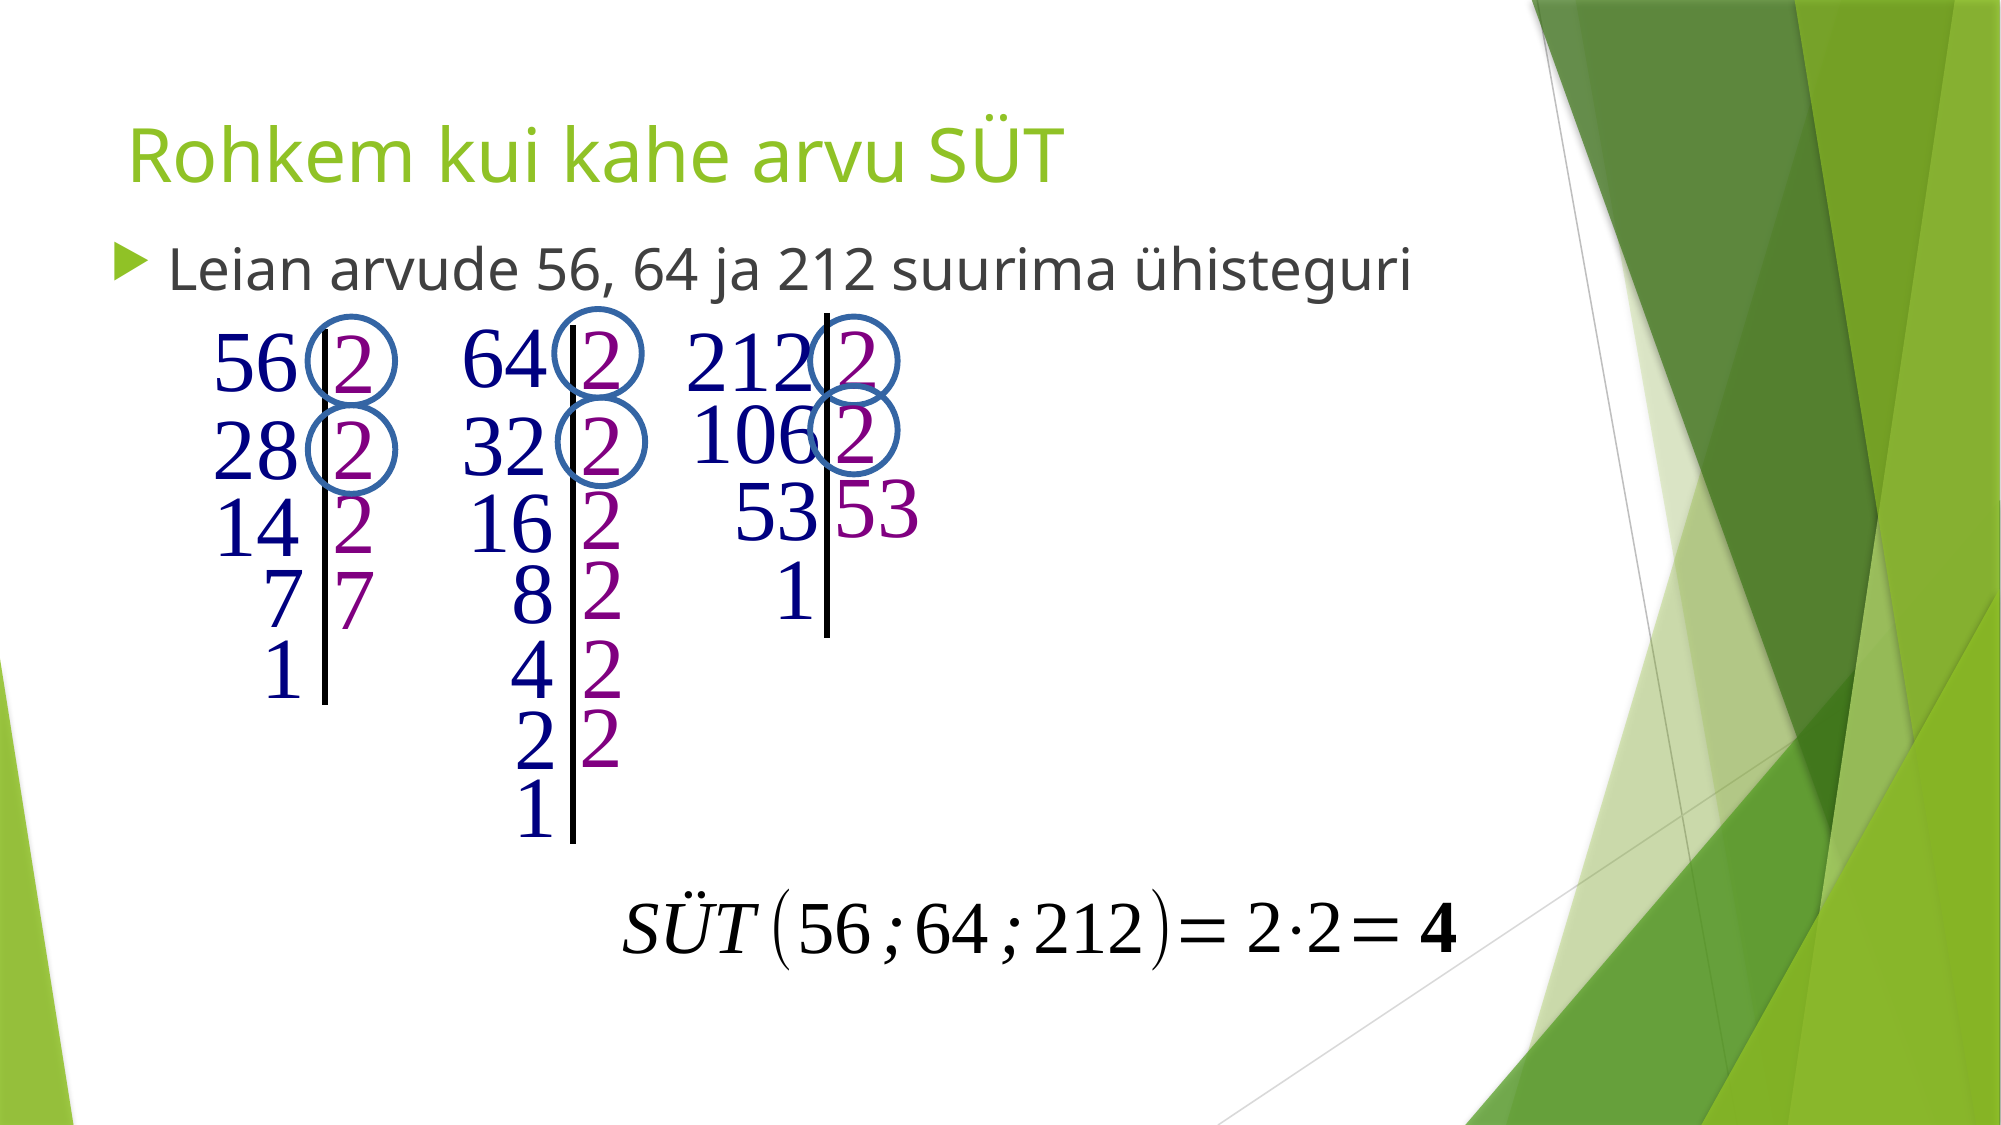

# Rohkem kui kahe arvu SÜT
Leian arvude 56, 64 ja 212 suurima ühisteguri